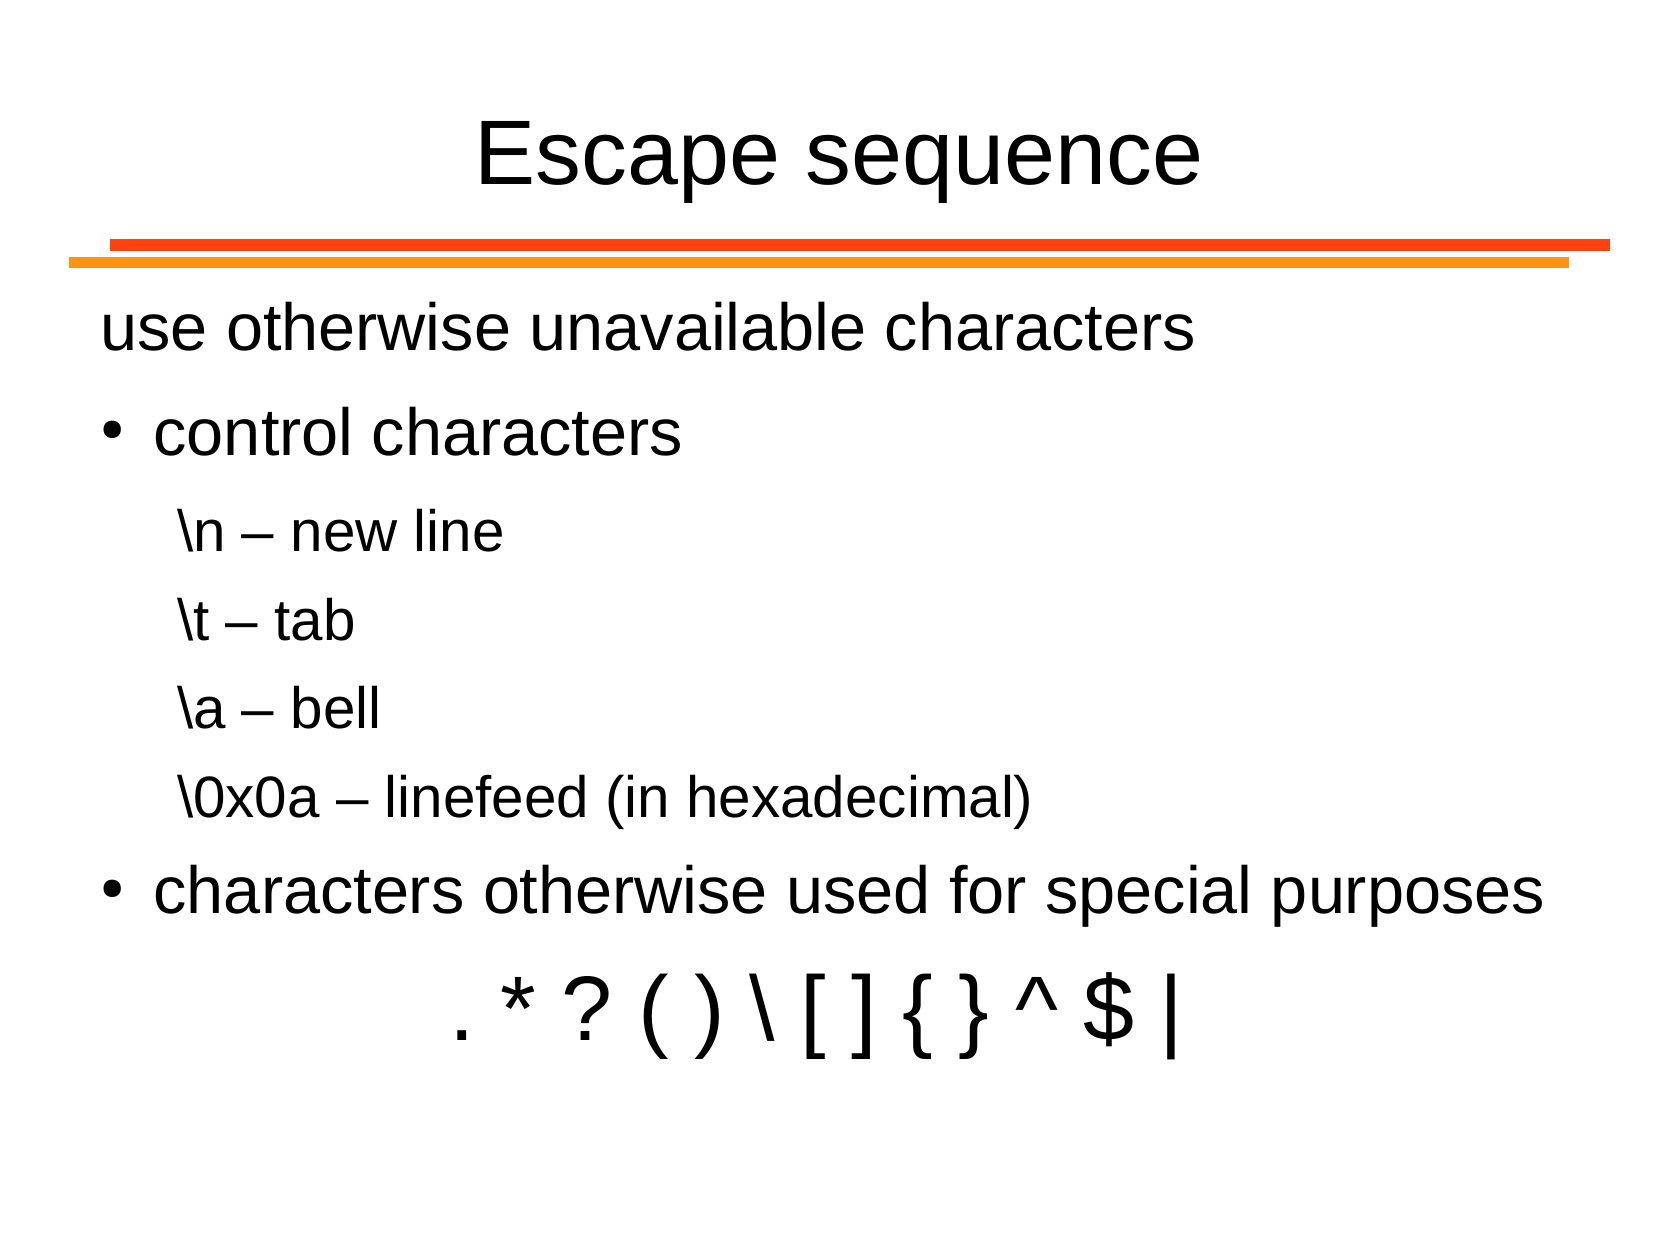

# Escape sequence
use otherwise unavailable characters
control characters
\n – new line
\t – tab
\a – bell
\0x0a – linefeed (in hexadecimal)
characters otherwise used for special purposes
. * ? ( ) \ [ ] { } ^ $ |